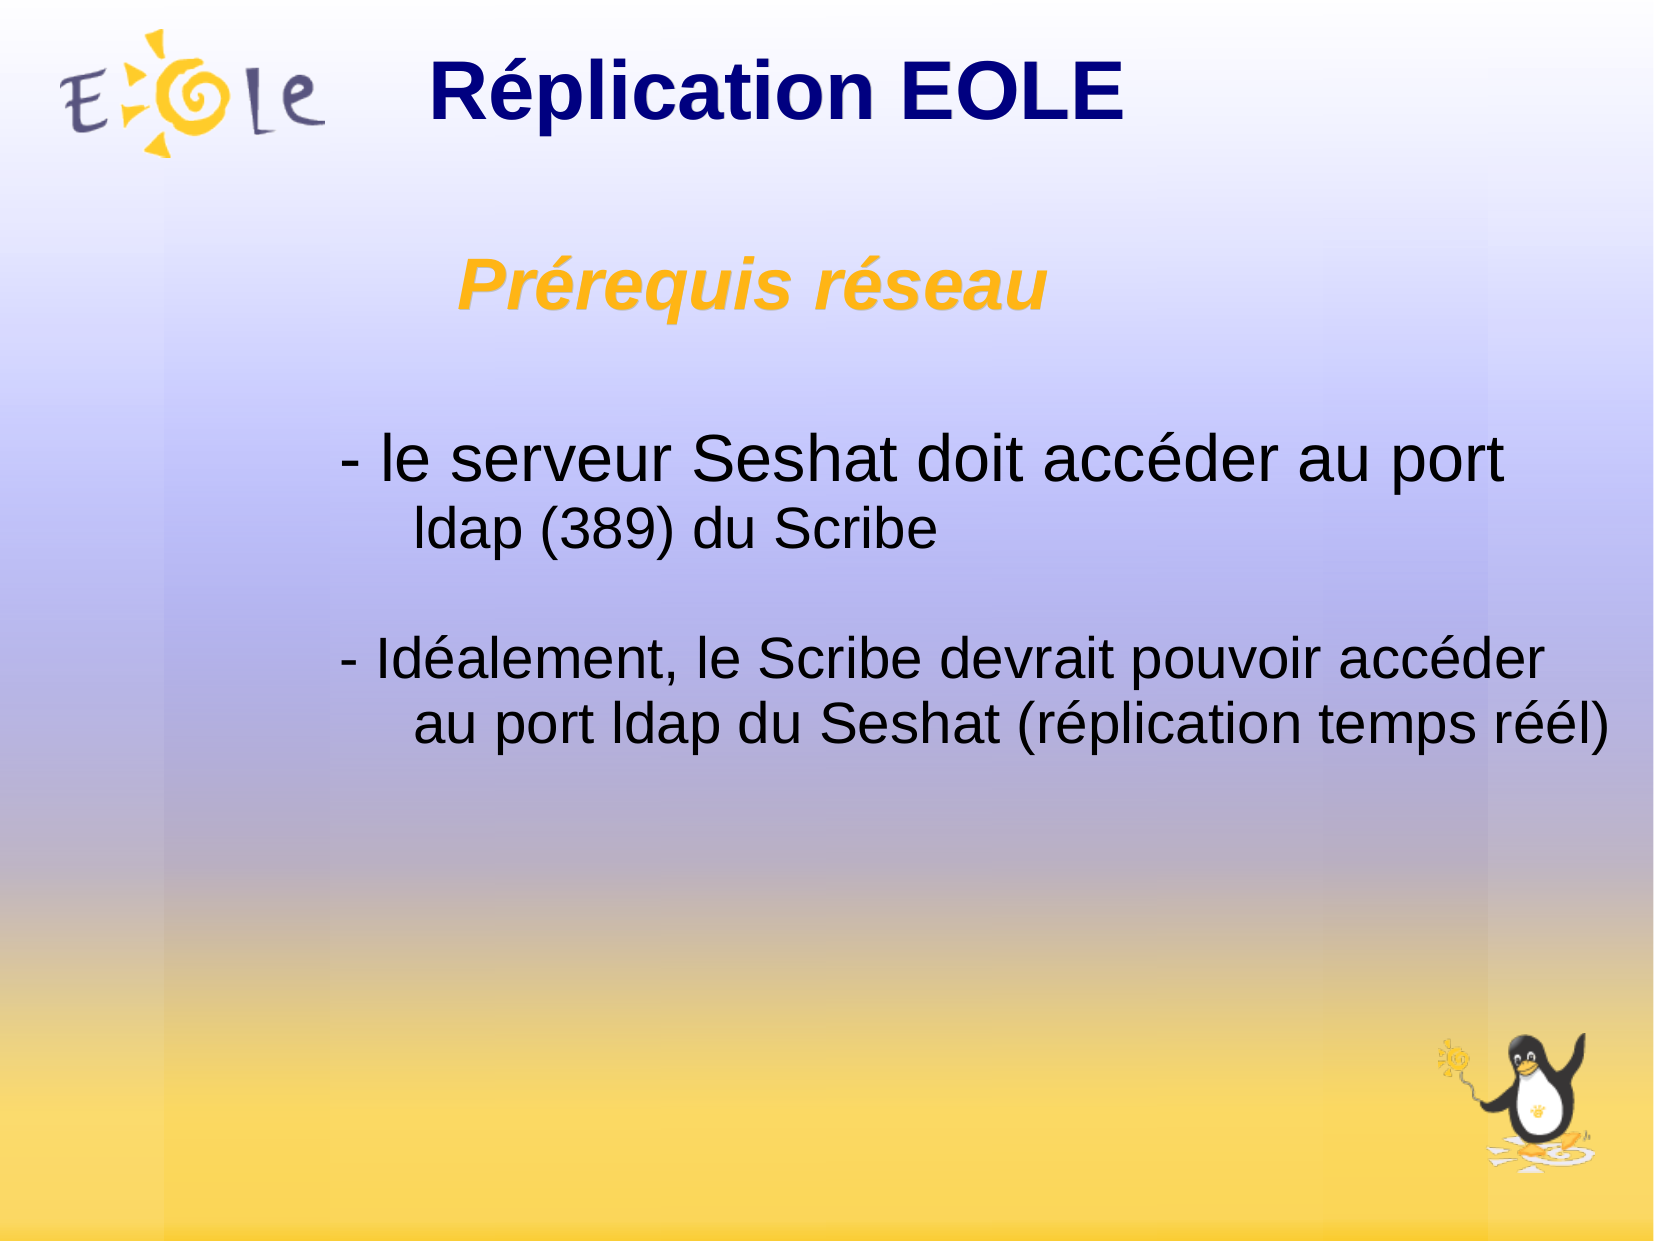

Réplication EOLE
Prérequis réseau
- le serveur Seshat doit accéder au port
	ldap (389) du Scribe
- Idéalement, le Scribe devrait pouvoir accéder
	au port ldap du Seshat (réplication temps réél)